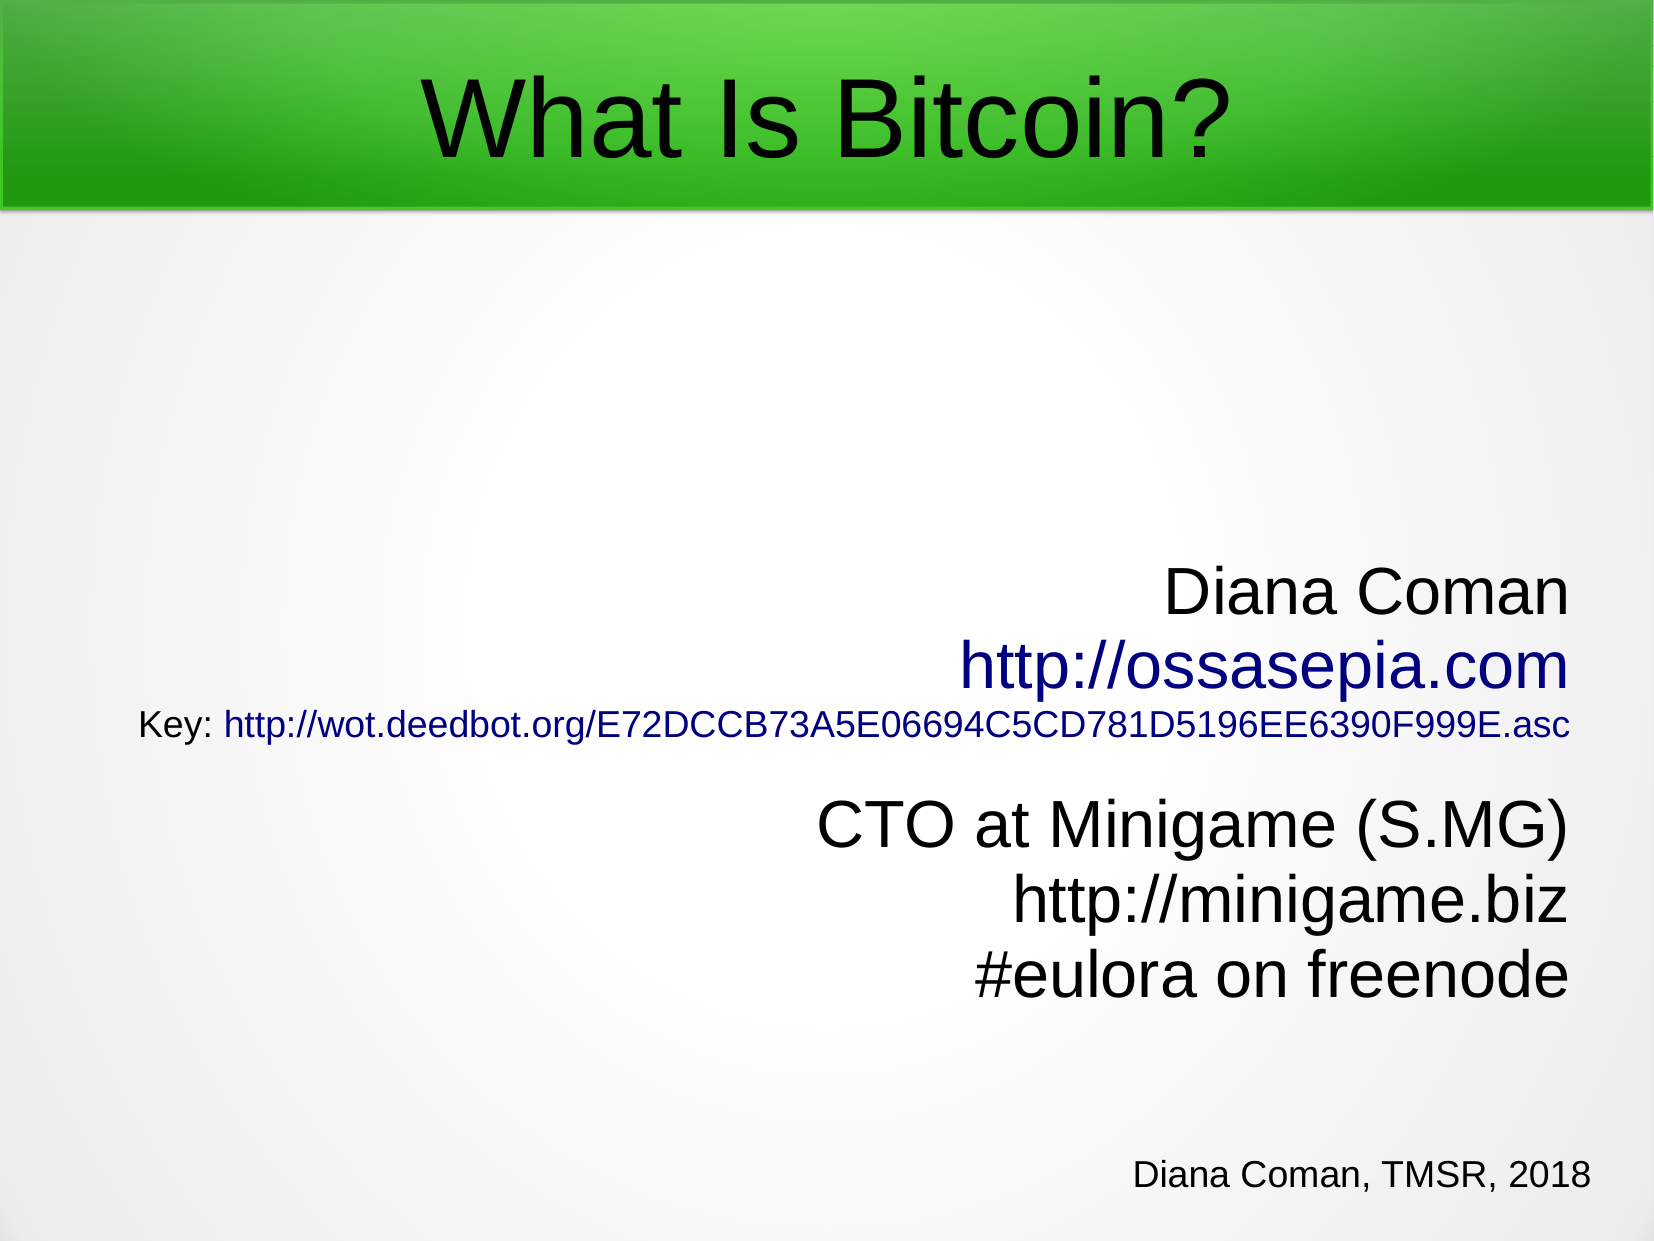

# What Is Bitcoin?
Diana Coman
http://ossasepia.com
Key: http://wot.deedbot.org/E72DCCB73A5E06694C5CD781D5196EE6390F999E.asc
CTO at Minigame (S.MG)
http://minigame.biz
#eulora on freenode
Diana Coman, TMSR, 2018